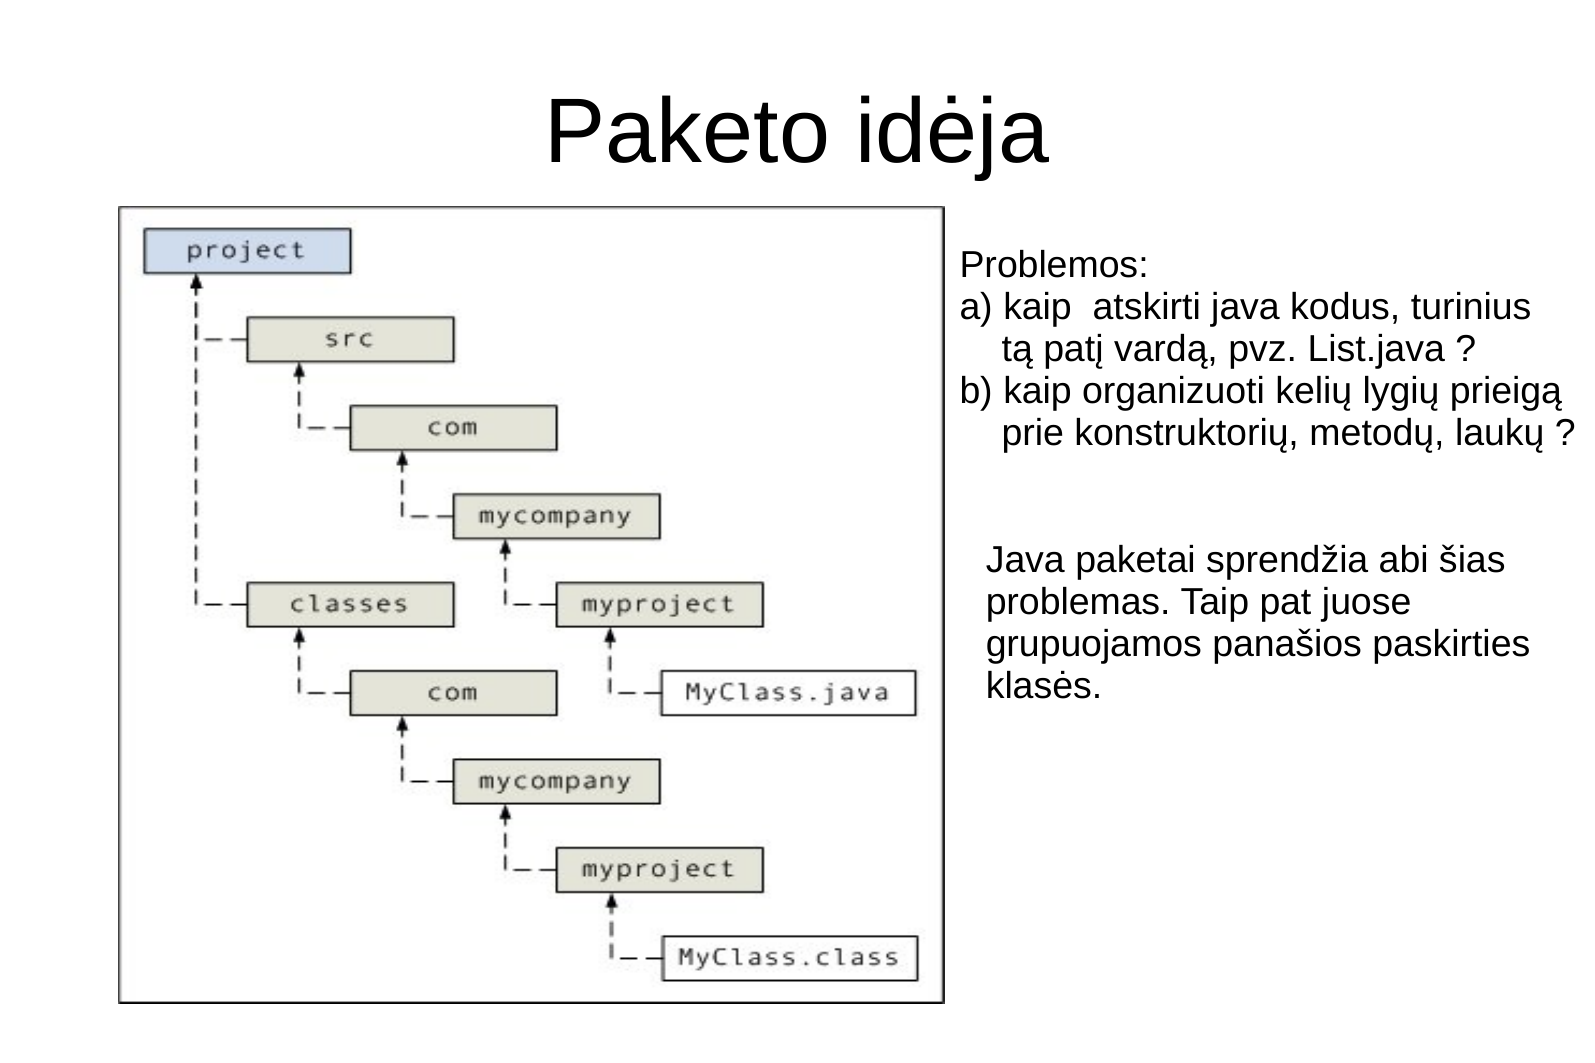

# Paketo idėja
Problemos:
a) kaip atskirti java kodus, turinius
 tą patį vardą, pvz. List.java ?
b) kaip organizuoti kelių lygių prieigą
 prie konstruktorių, metodų, laukų ?
Java paketai sprendžia abi šias
problemas. Taip pat juose
grupuojamos panašios paskirties
klasės.